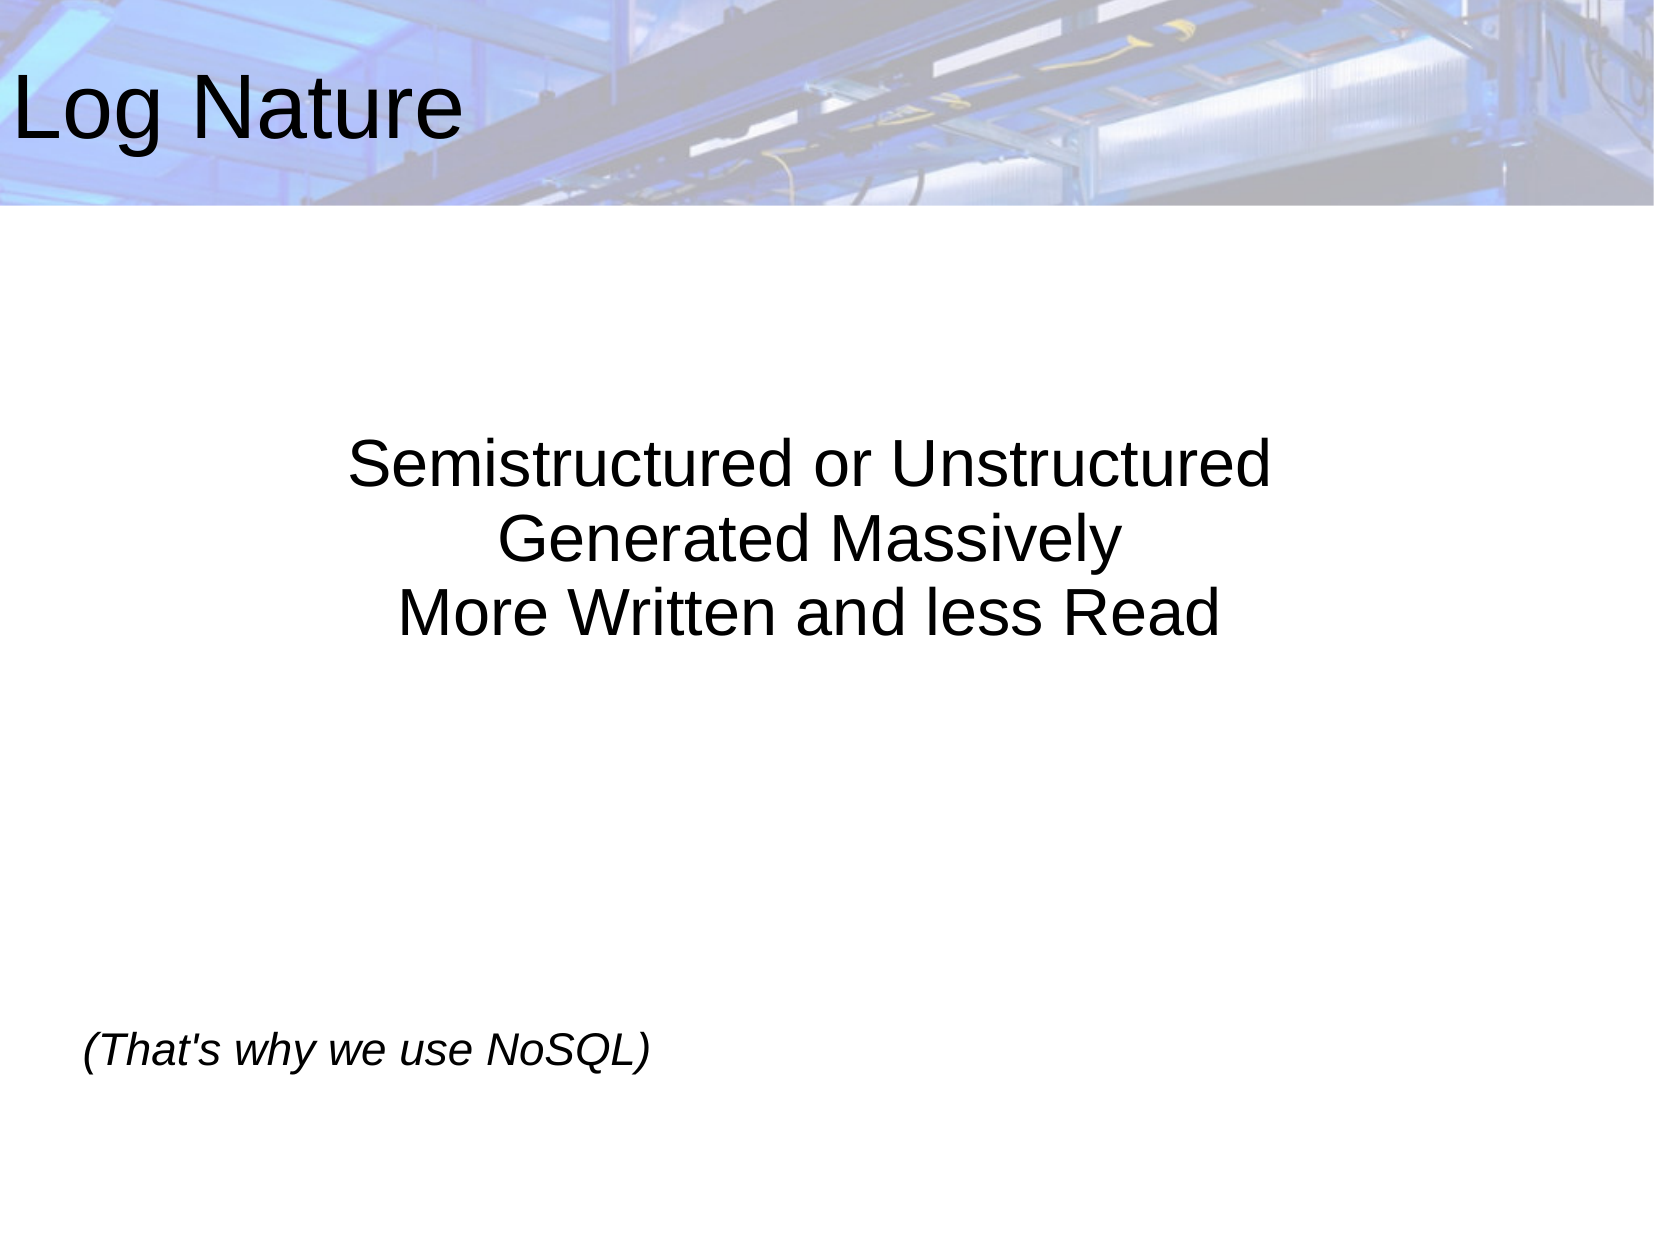

# Log Nature
Semistructured or Unstructured
Generated Massively
More Written and less Read
(That's why we use NoSQL)